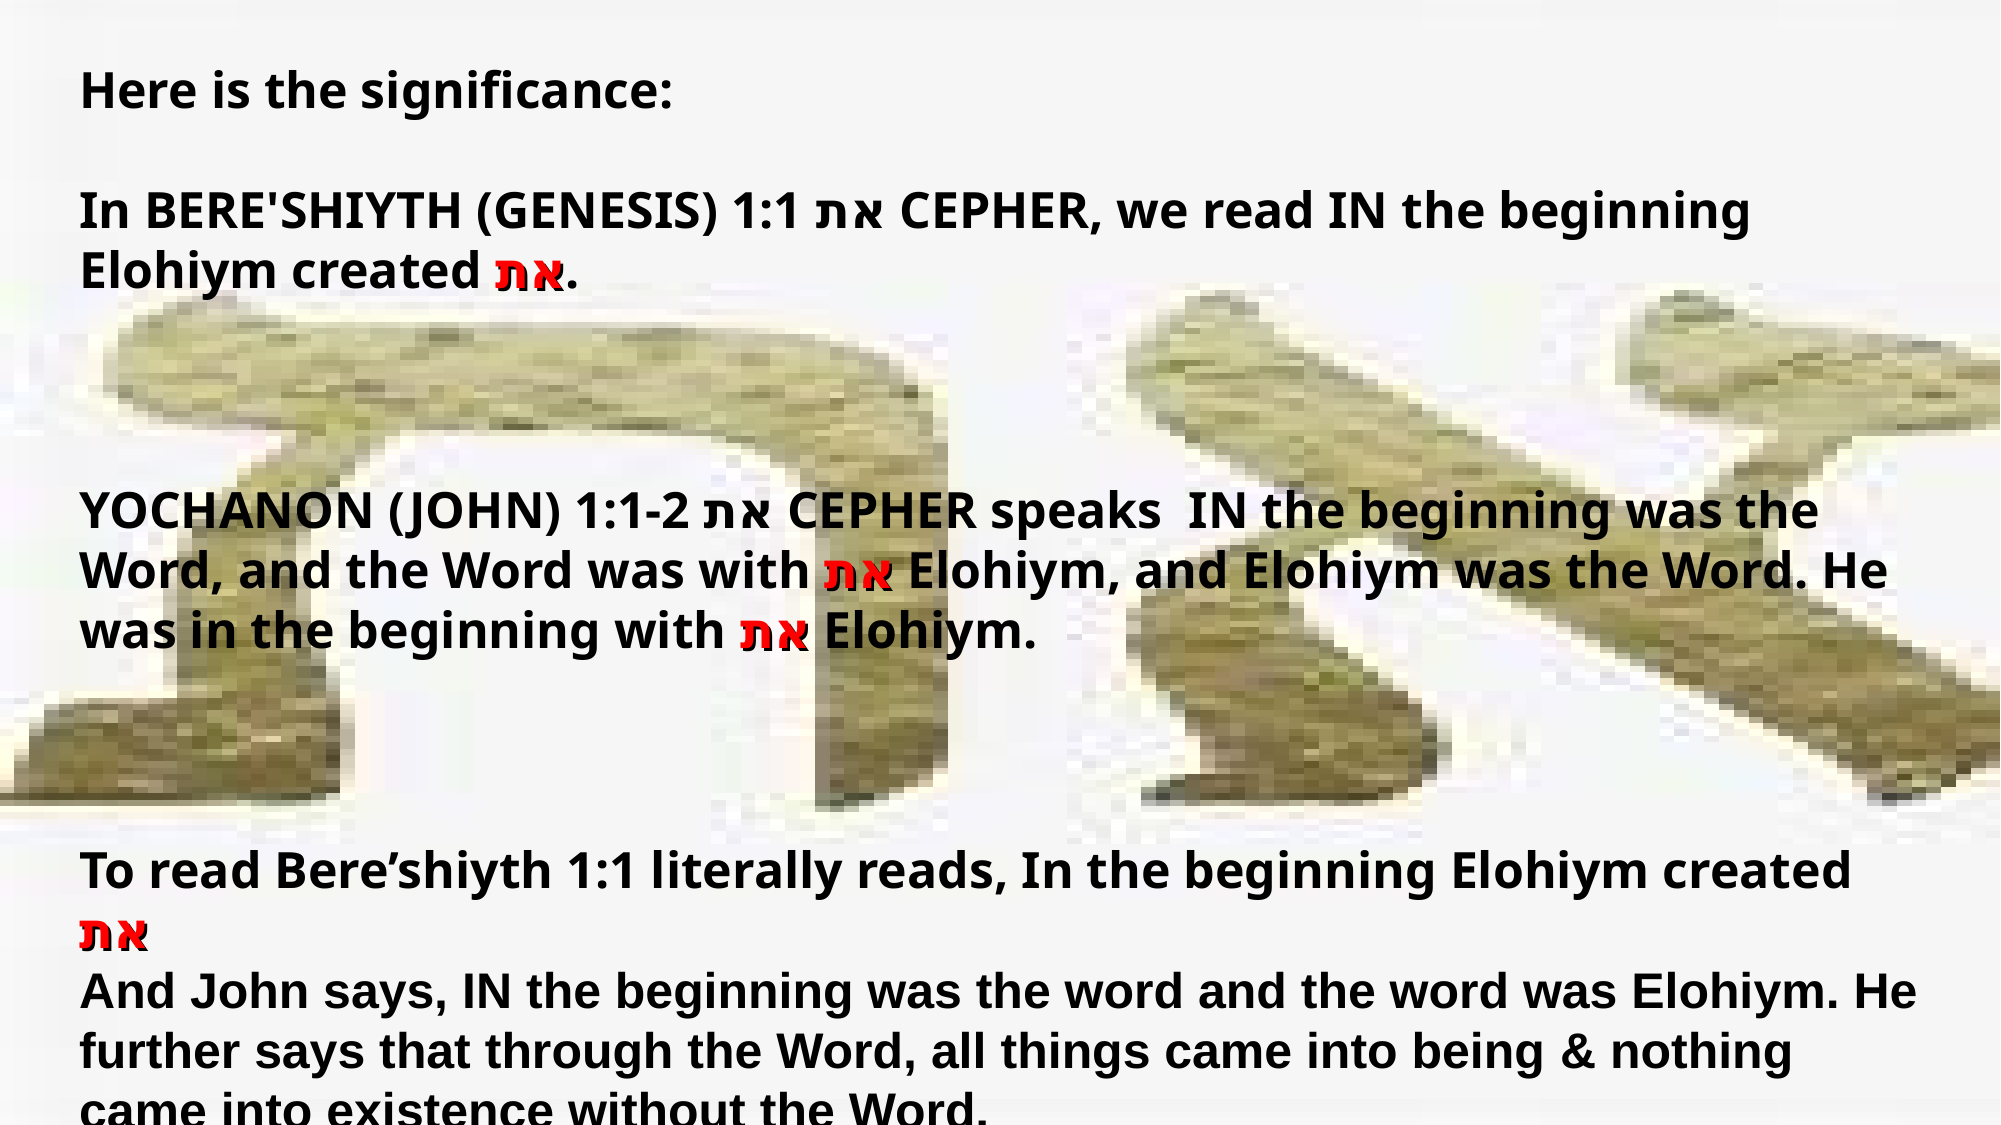

Here is the significance:
In BERE'SHIYTH (GENESIS) 1:1 את CEPHER, we read IN the beginning Elohiym created את.
YOCHANON (JOHN) 1:1-2 את CEPHER speaks IN the beginning was the Word, and the Word was with את Elohiym, and Elohiym was the Word. He was in the beginning with את Elohiym.
To read Bere’shiyth 1:1 literally reads, In the beginning Elohiym created את
And John says, IN the beginning was the word and the word was Elohiym. He further says that through the Word, all things came into being & nothing came into existence without the Word.